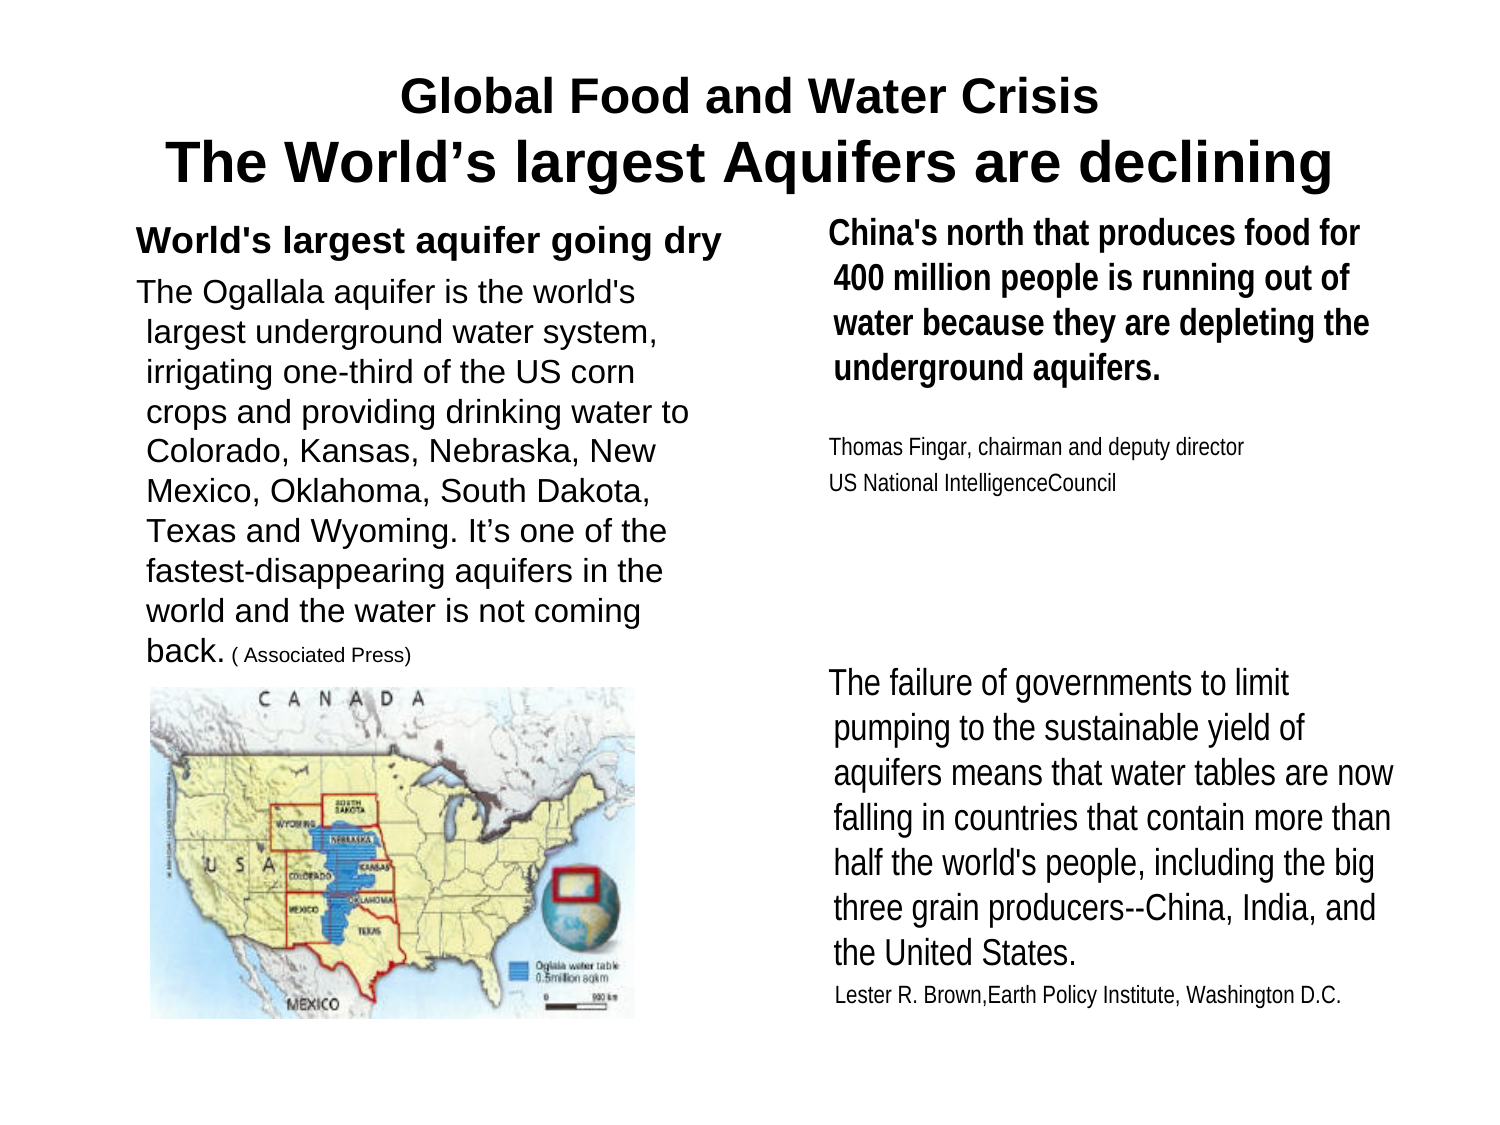

# Global Food and Water Crisis The World’s largest Aquifers are declining
 World's largest aquifer going dry
 The Ogallala aquifer is the world's largest underground water system, irrigating one-third of the US corn crops and providing drinking water to Colorado, Kansas, Nebraska, New Mexico, Oklahoma, South Dakota, Texas and Wyoming. It’s one of the fastest-disappearing aquifers in the world and the water is not coming back. ( Associated Press)
 China's north that produces food for 400 million people is running out of water because they are depleting the underground aquifers.
 Thomas Fingar, chairman and deputy director
 US National IntelligenceCouncil
 The failure of governments to limit pumping to the sustainable yield of aquifers means that water tables are now falling in countries that contain more than half the world's people, including the big three grain producers--China, India, and the United States.
 Lester R. Brown,Earth Policy Institute, Washington D.C.